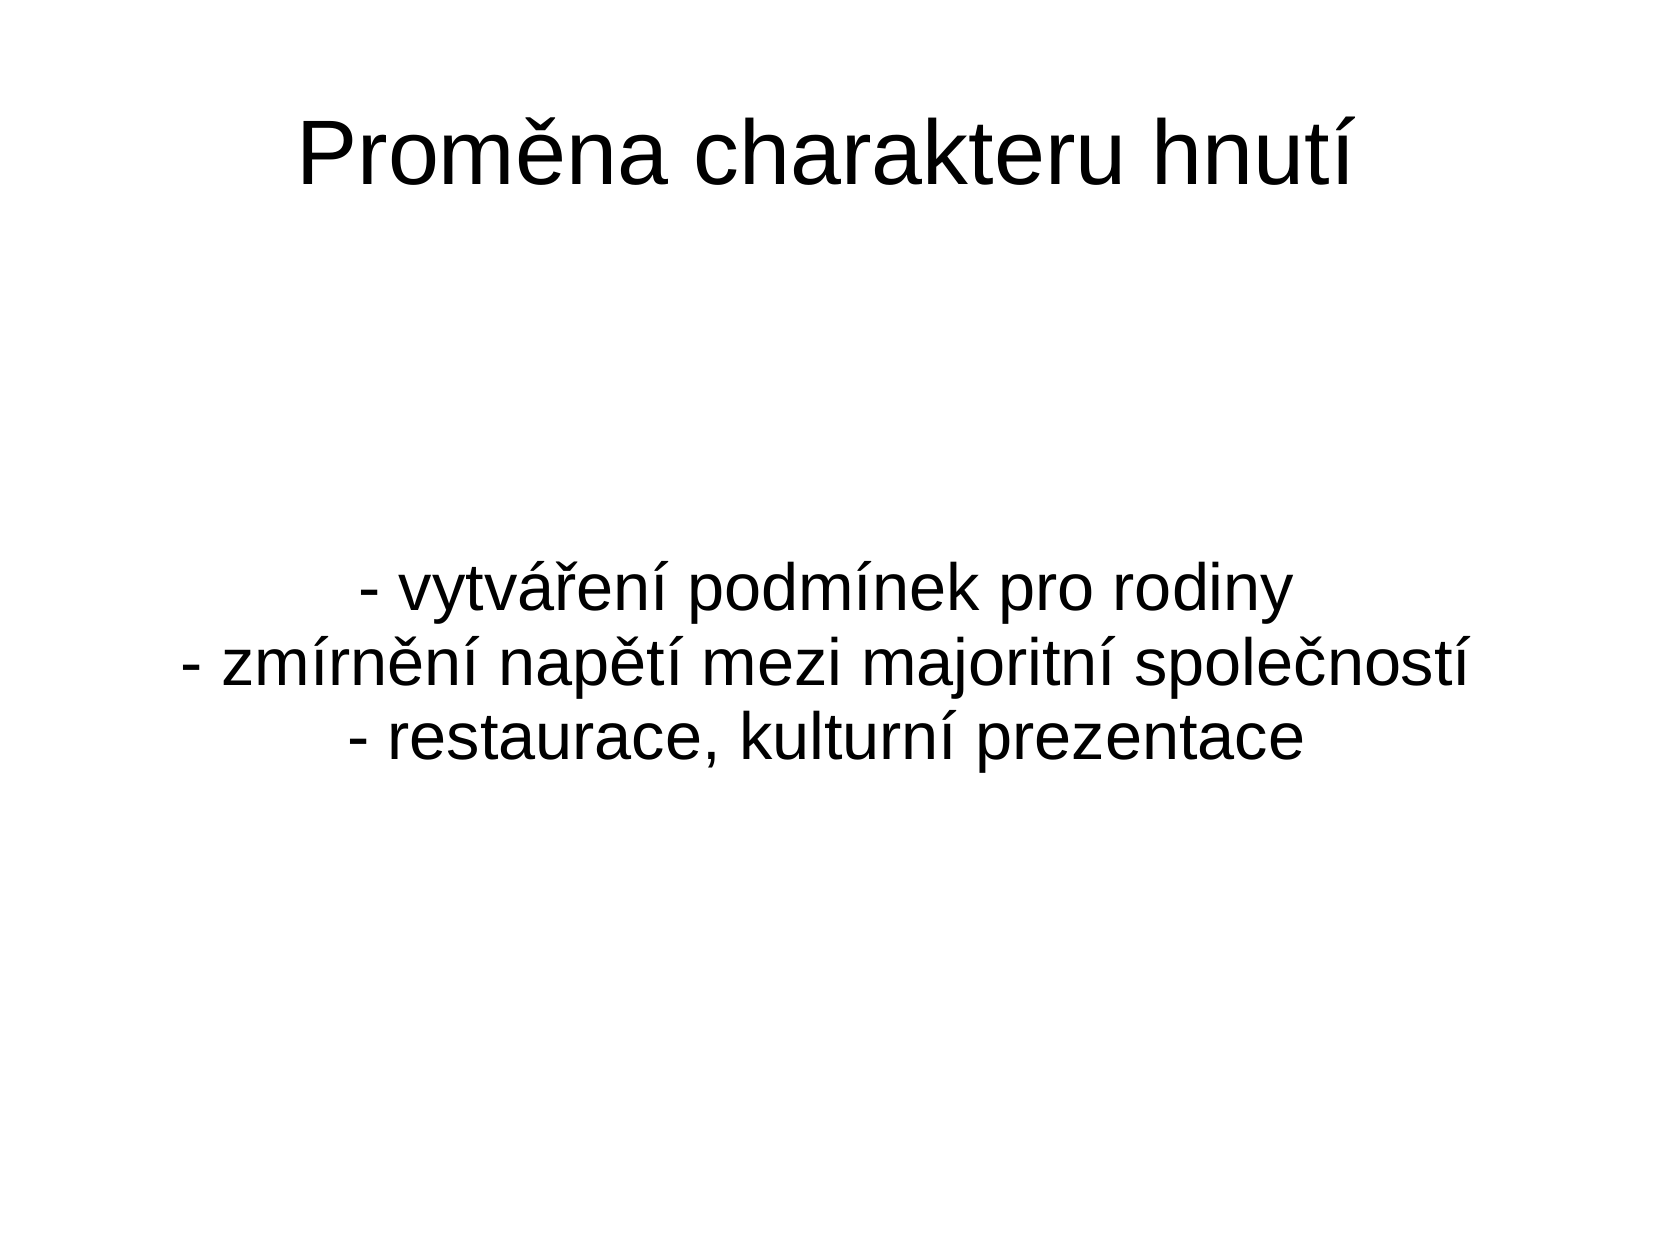

# Proměna charakteru hnutí
- vytváření podmínek pro rodiny
- zmírnění napětí mezi majoritní společností
- restaurace, kulturní prezentace